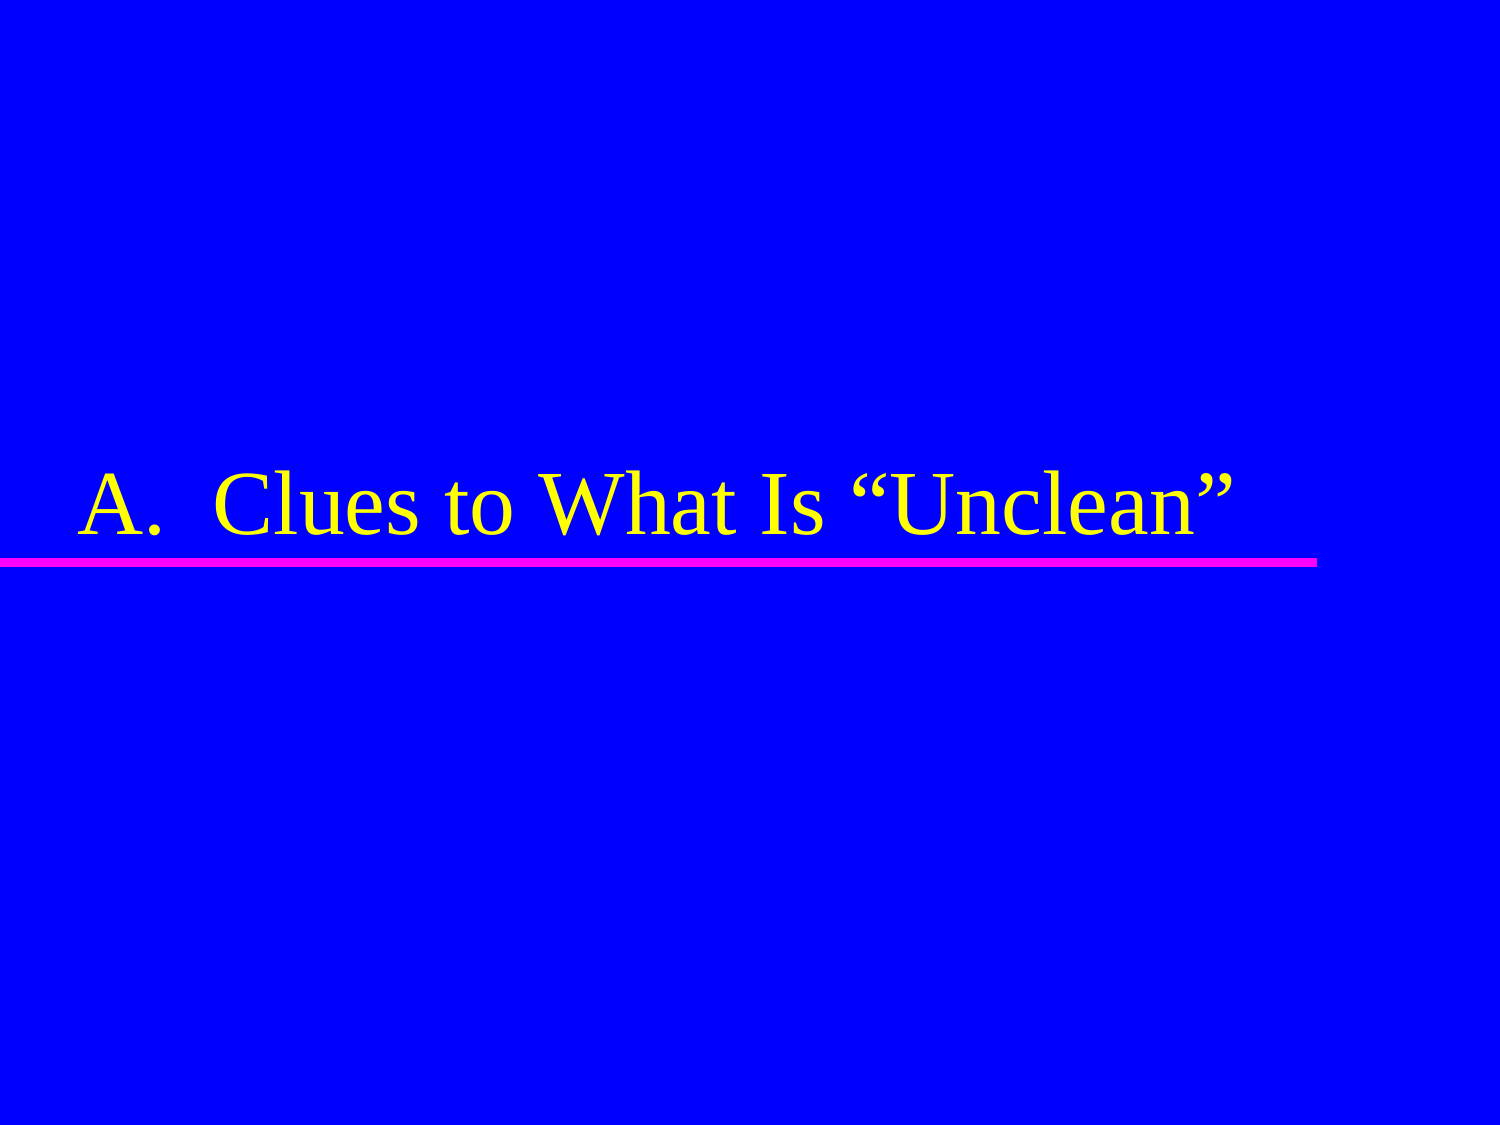

# A. Clues to What Is “Unclean”